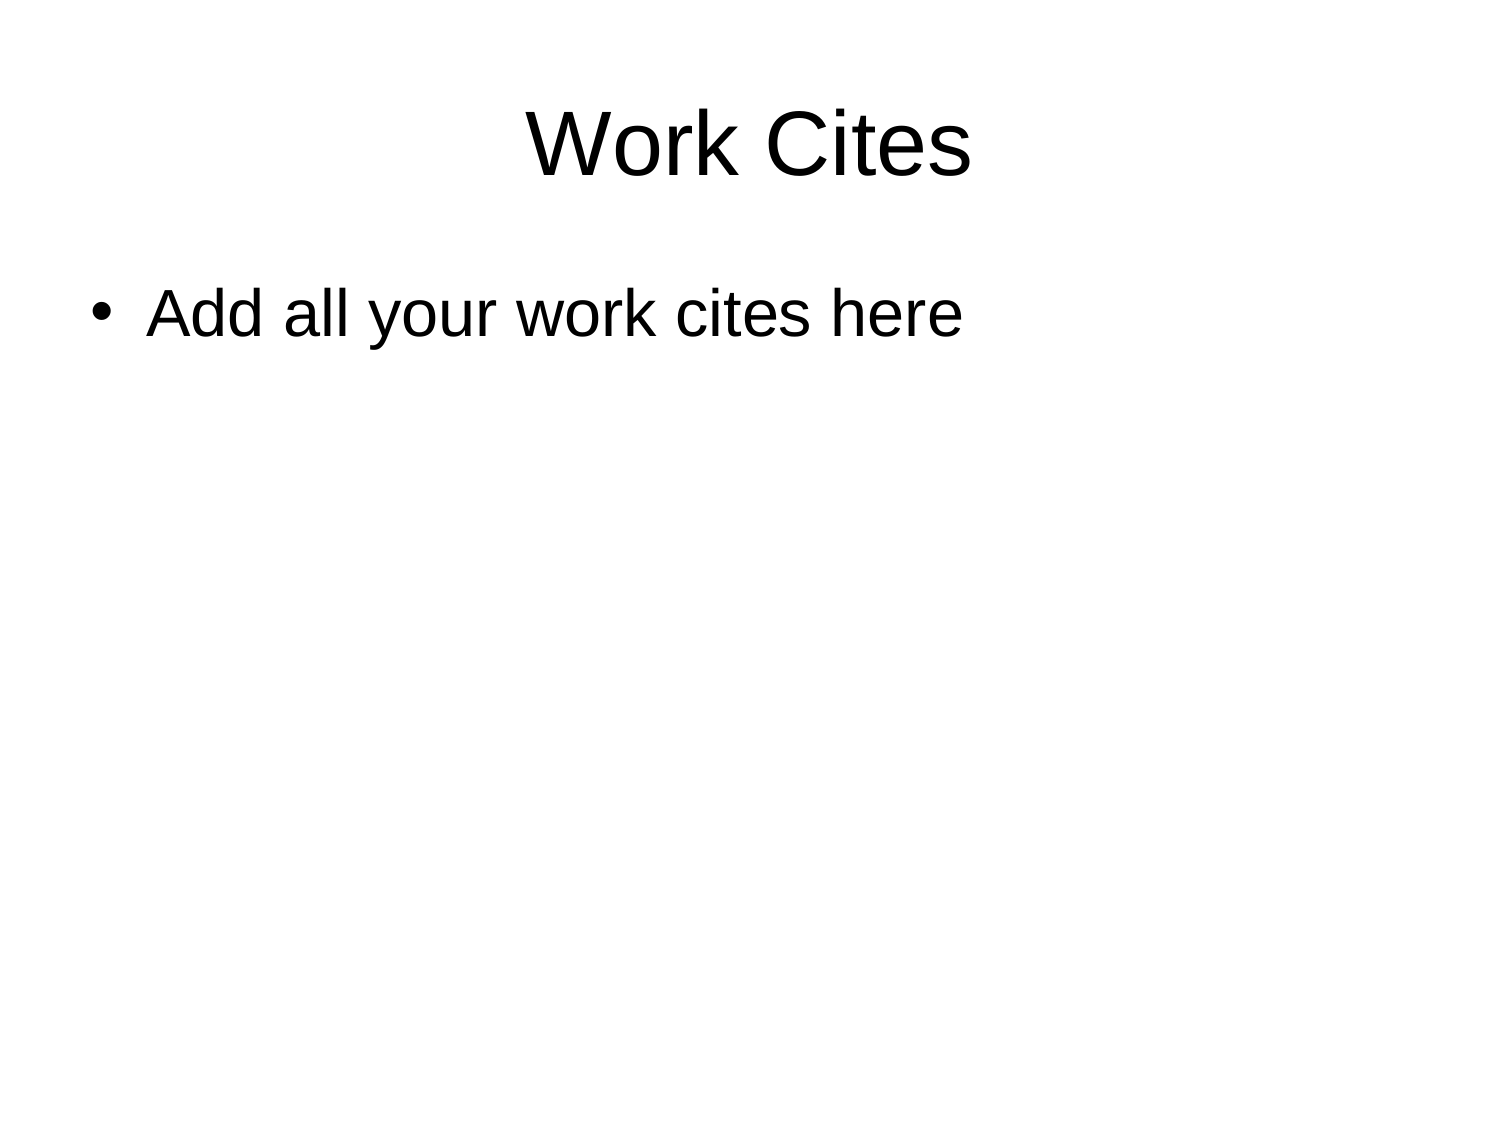

# Work Cites
Add all your work cites here